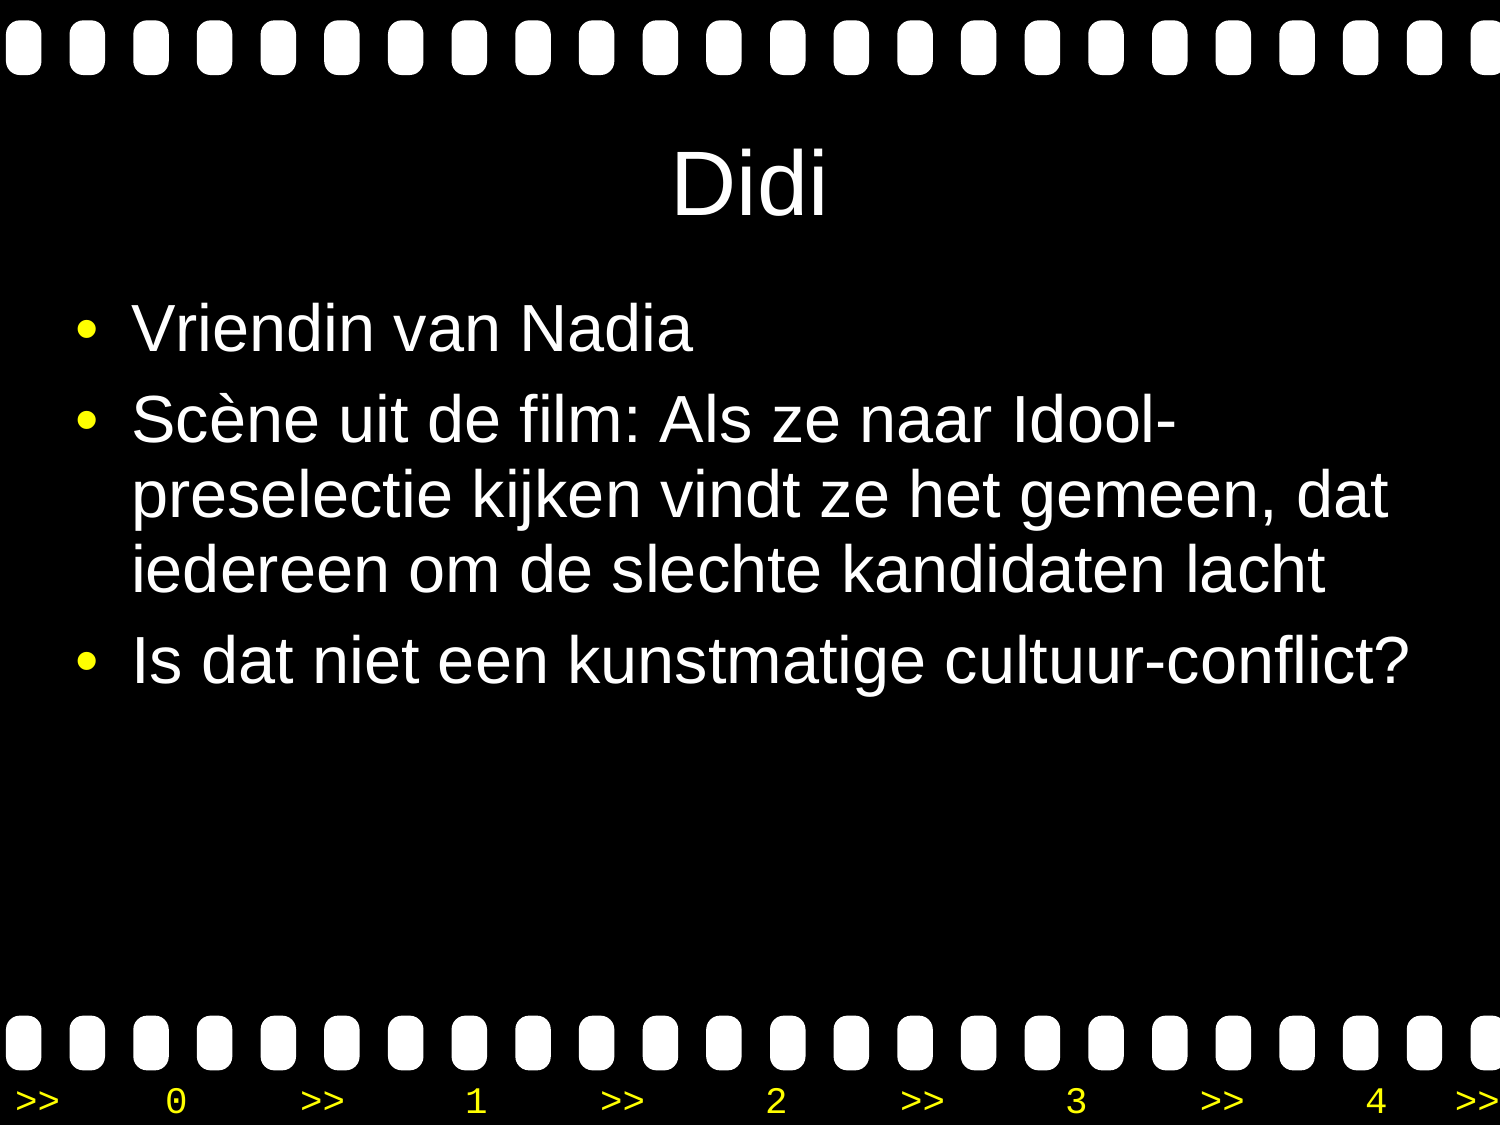

# Didi
Vriendin van Nadia
Scène uit de film: Als ze naar Idool-preselectie kijken vindt ze het gemeen, dat iedereen om de slechte kandidaten lacht
Is dat niet een kunstmatige cultuur-conflict?